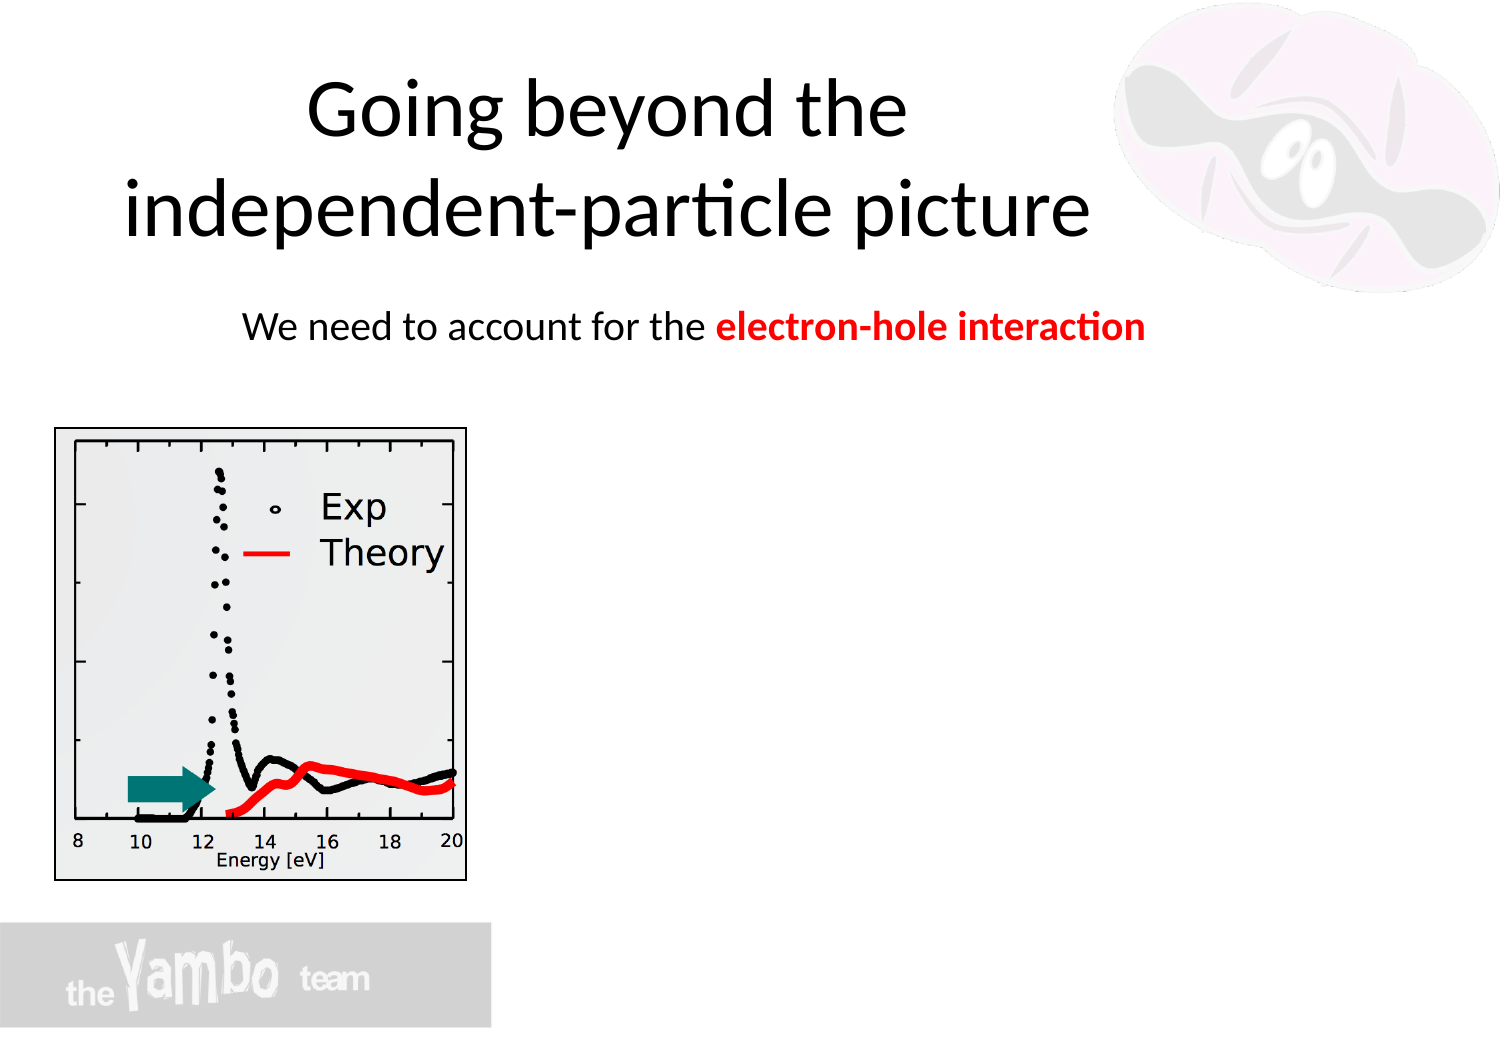

Going beyond the independent-particle picture
We need to account for the electron-hole interaction